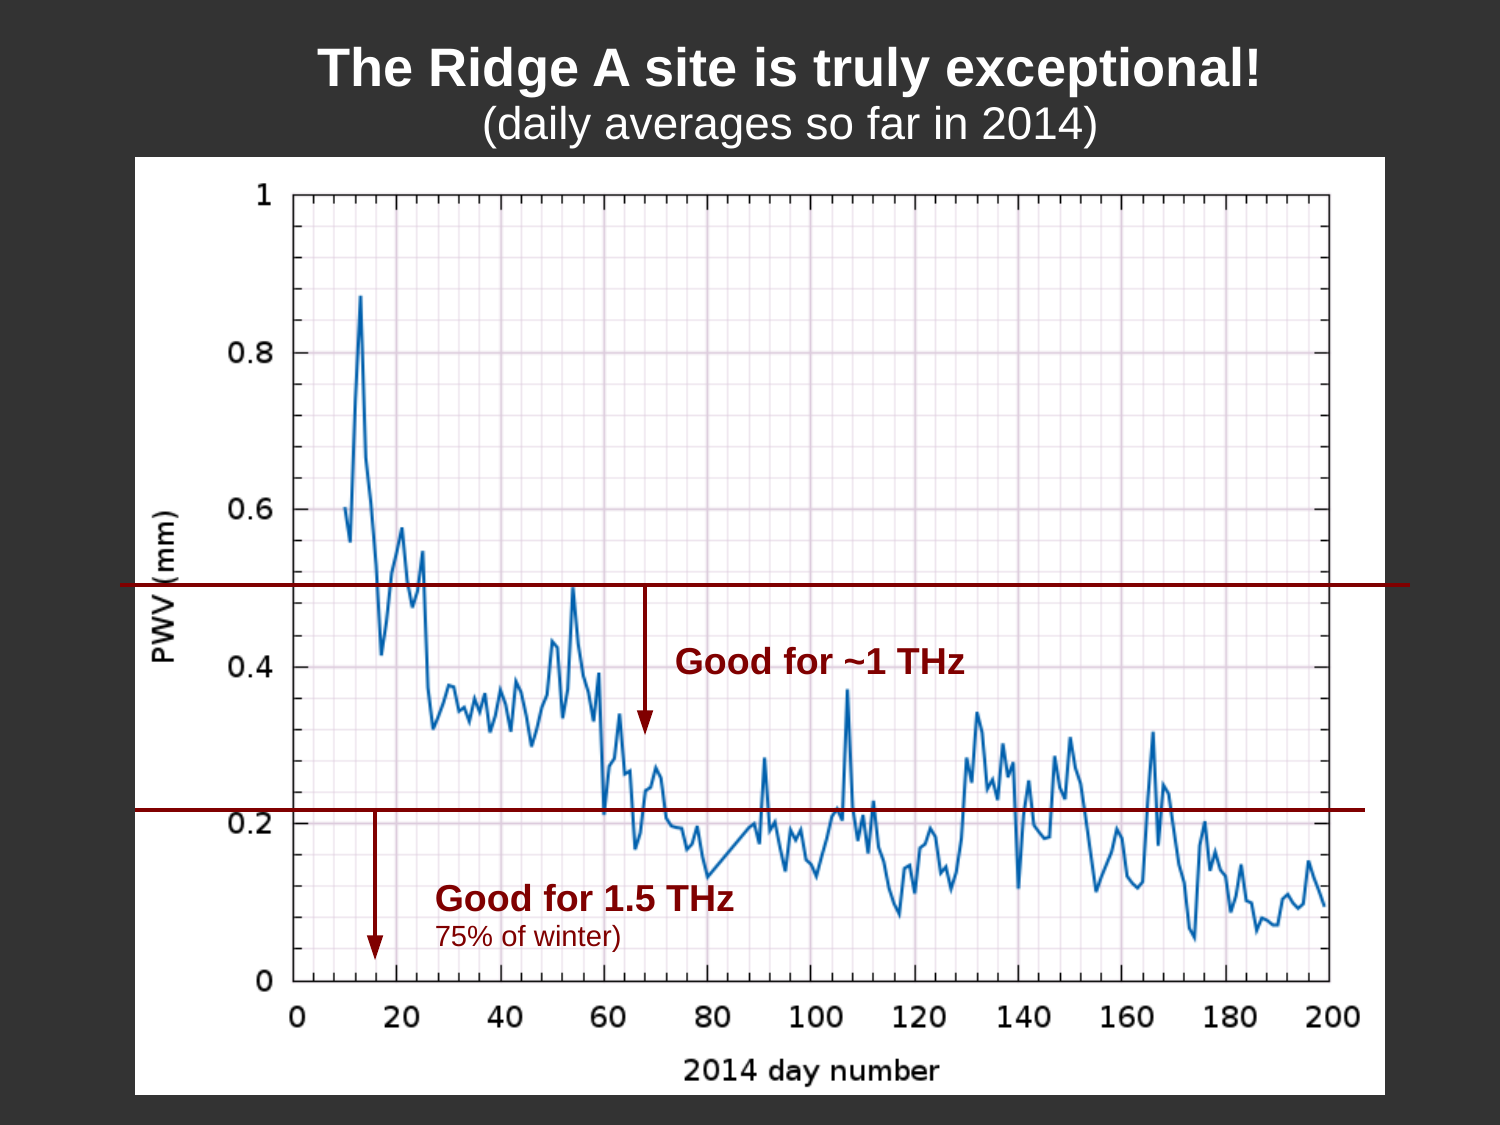

The Ridge A site is truly exceptional!
(daily averages so far in 2014)
Good for ~1 THz
Good for 1.5 THz
75% of winter)